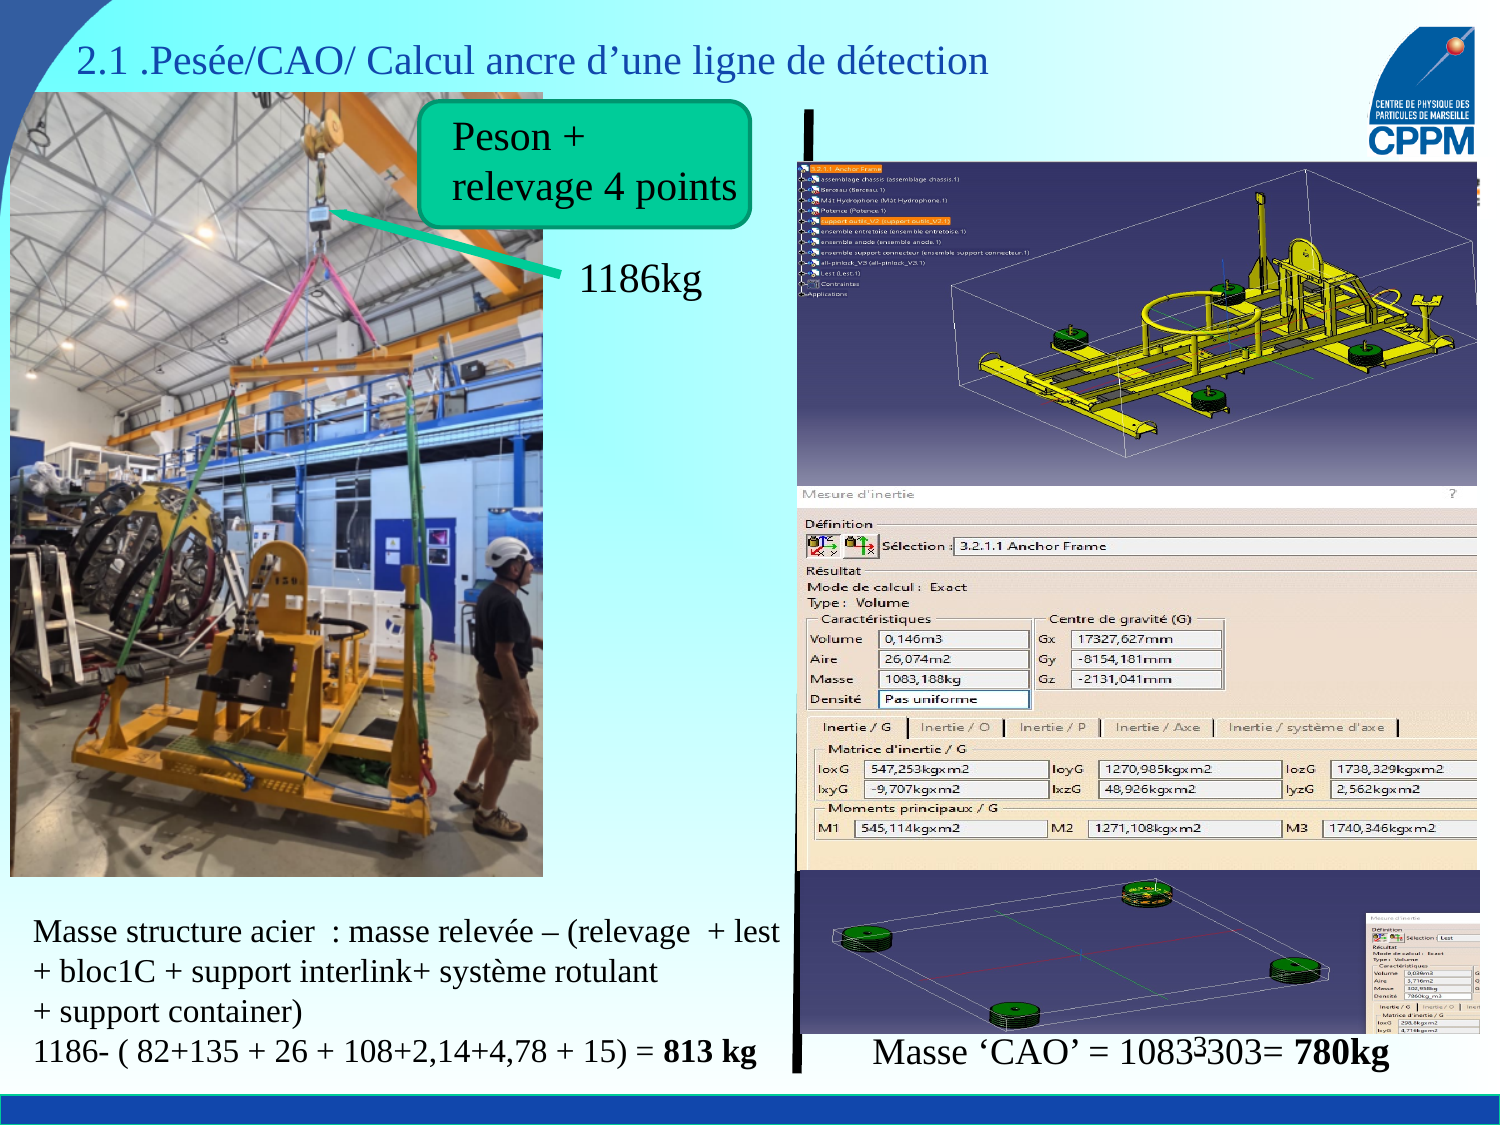

2.1 .Pesée/CAO/ Calcul ancre d’une ligne de détection
Peson +
relevage 4 points
1186kg
Masse structure acier : masse relevée – (relevage + lest
+ bloc1C + support interlink+ système rotulant
+ support container)
1186- ( 82+135 + 26 + 108+2,14+4,78 + 15) = 813 kg
Masse ‘CAO’ = 1083-303= 780kg